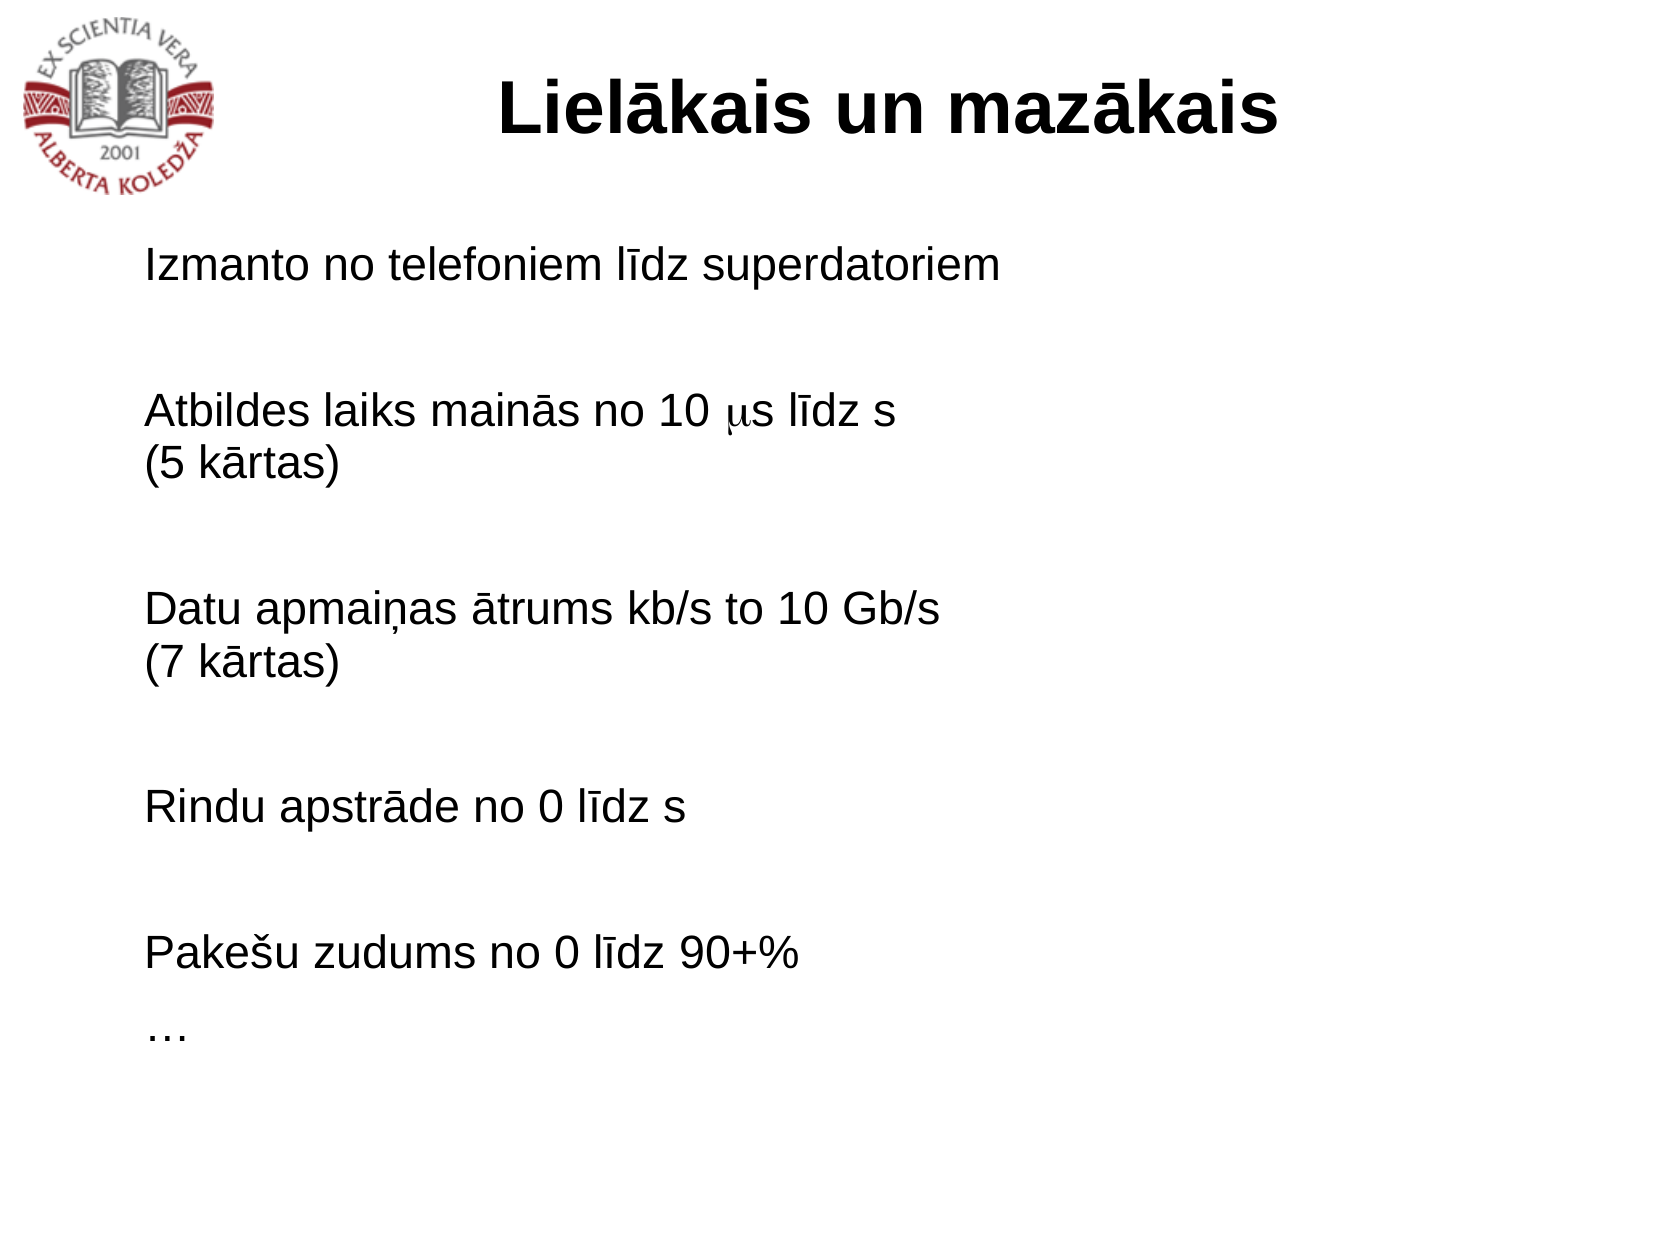

# Lielākais un mazākais
Izmanto no telefoniem līdz superdatoriem
Atbildes laiks mainās no 10 s līdz s
(5 kārtas)
Datu apmaiņas ātrums kb/s to 10 Gb/s
(7 kārtas)
Rindu apstrāde no 0 līdz s
Pakešu zudums no 0 līdz 90+%
…